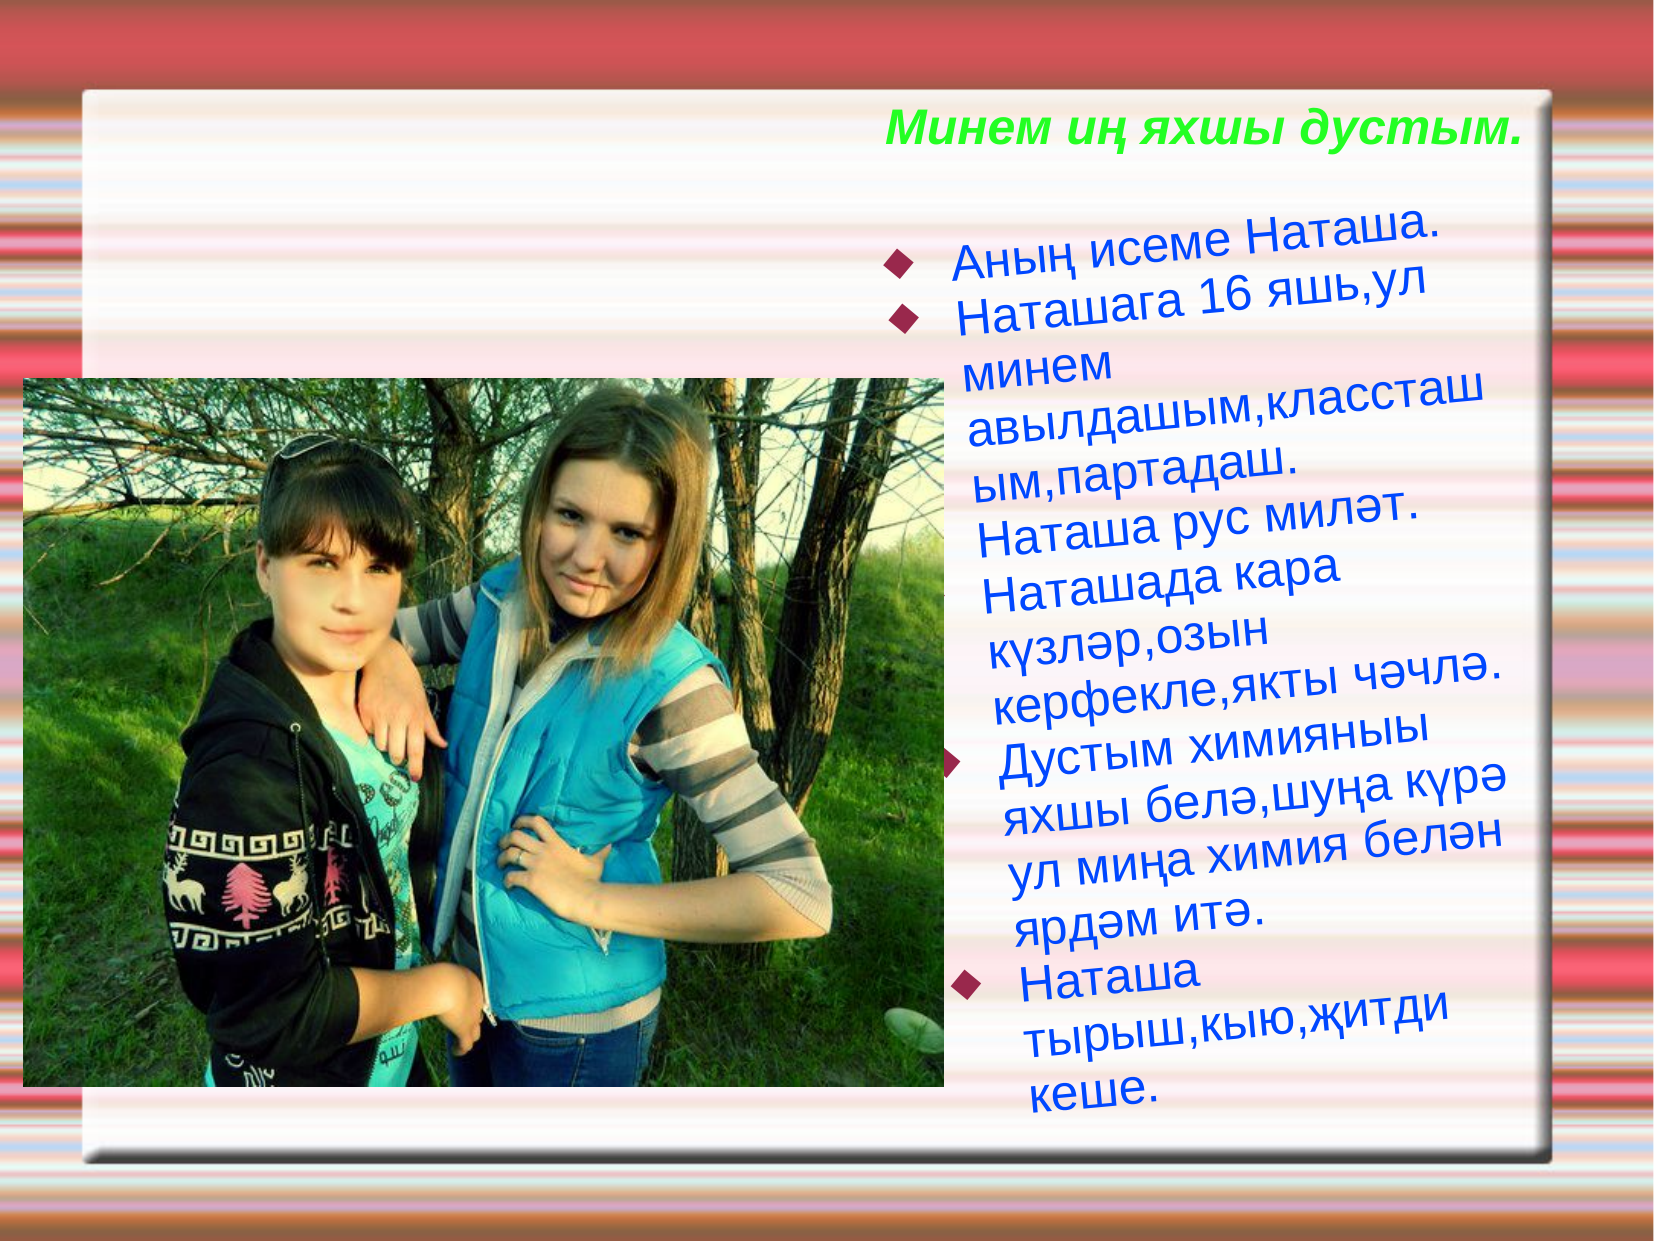

# Минем иң яхшы дустым.
Аның исеме Наташа.
Наташага 16 яшь,ул минем авылдашым,классташым,партадаш.
Наташа рус миләт.
Наташада кара күзләр,озын керфекле,якты чәчлә.
Дустым химияныы яхшы белә,шуңа күрә ул миңа химия белән ярдәм итә.
Наташа тырыш,кыю,җитди кеше.